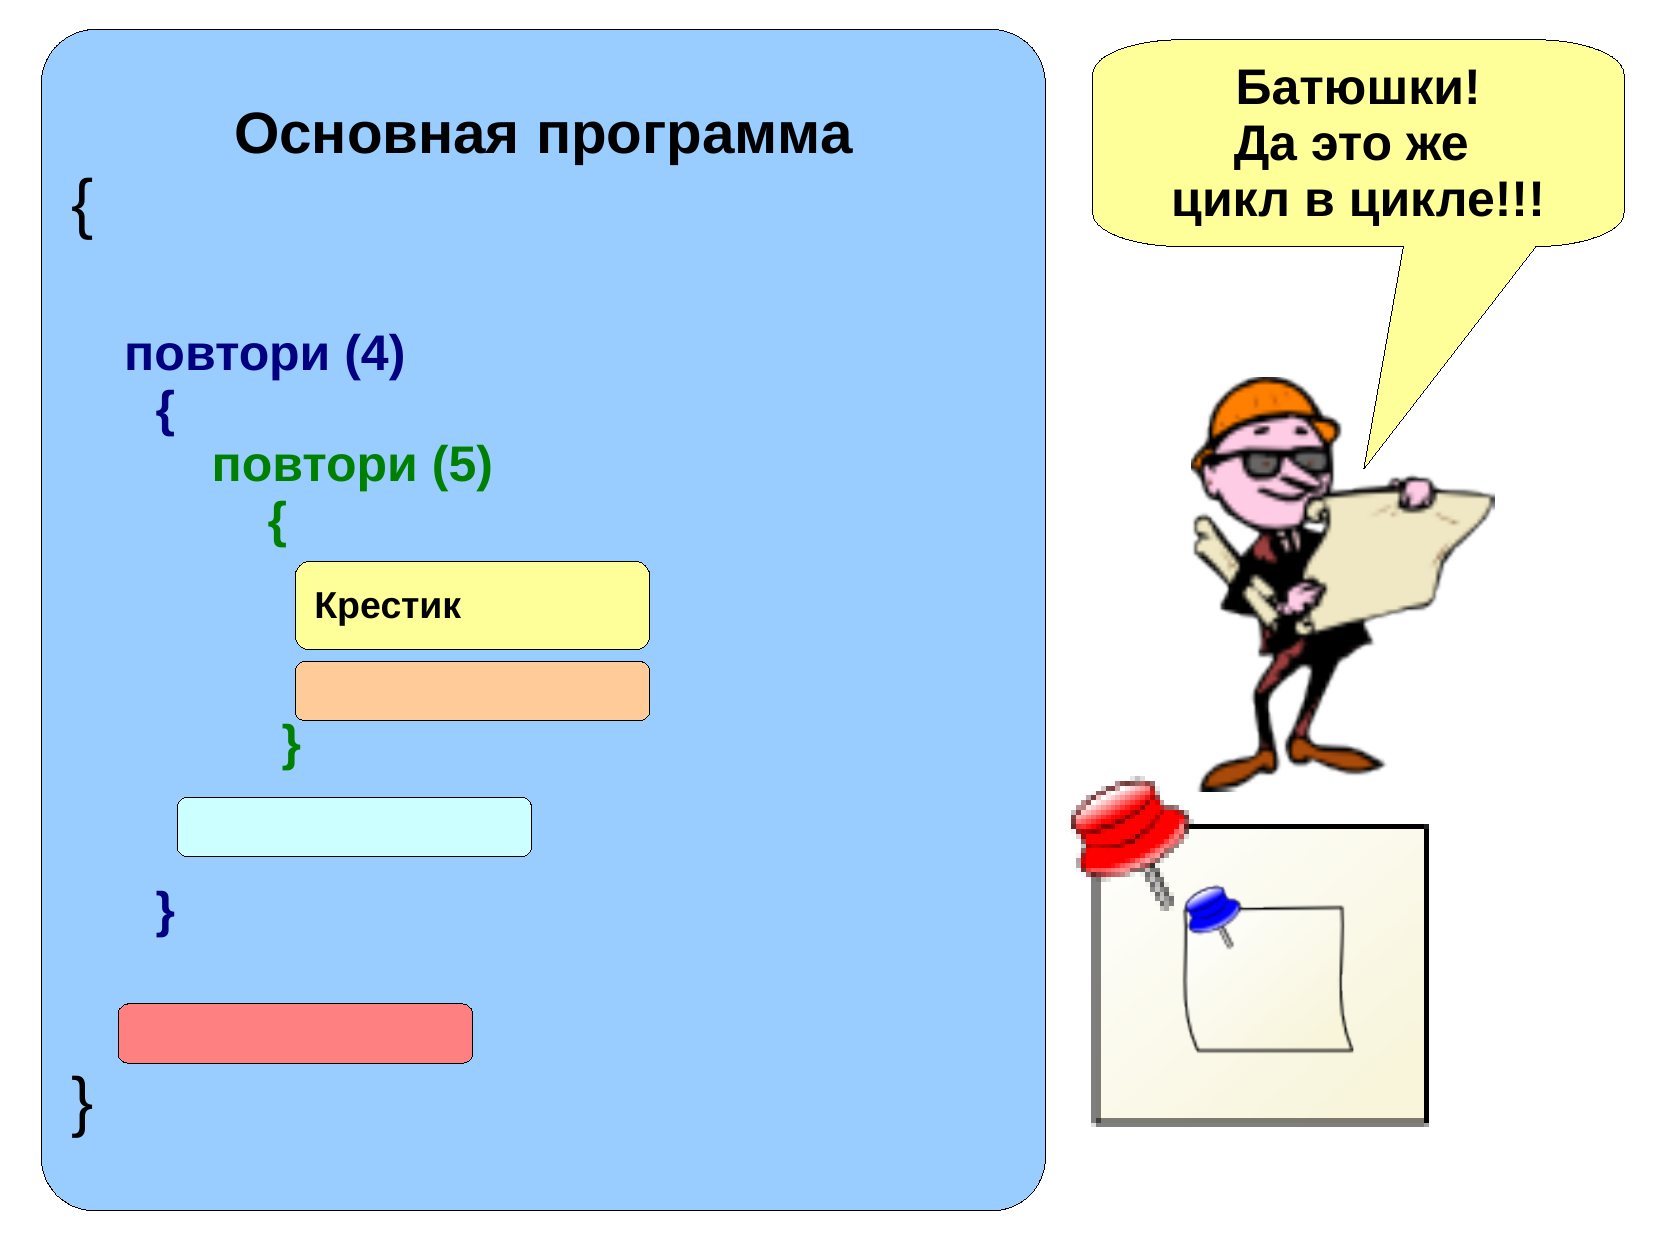

Основная программа
{
 повтори (4)
 {
 повтори (5)
 {
 }
 }
}
Батюшки!
Да это же
цикл в цикле!!!
Крестик